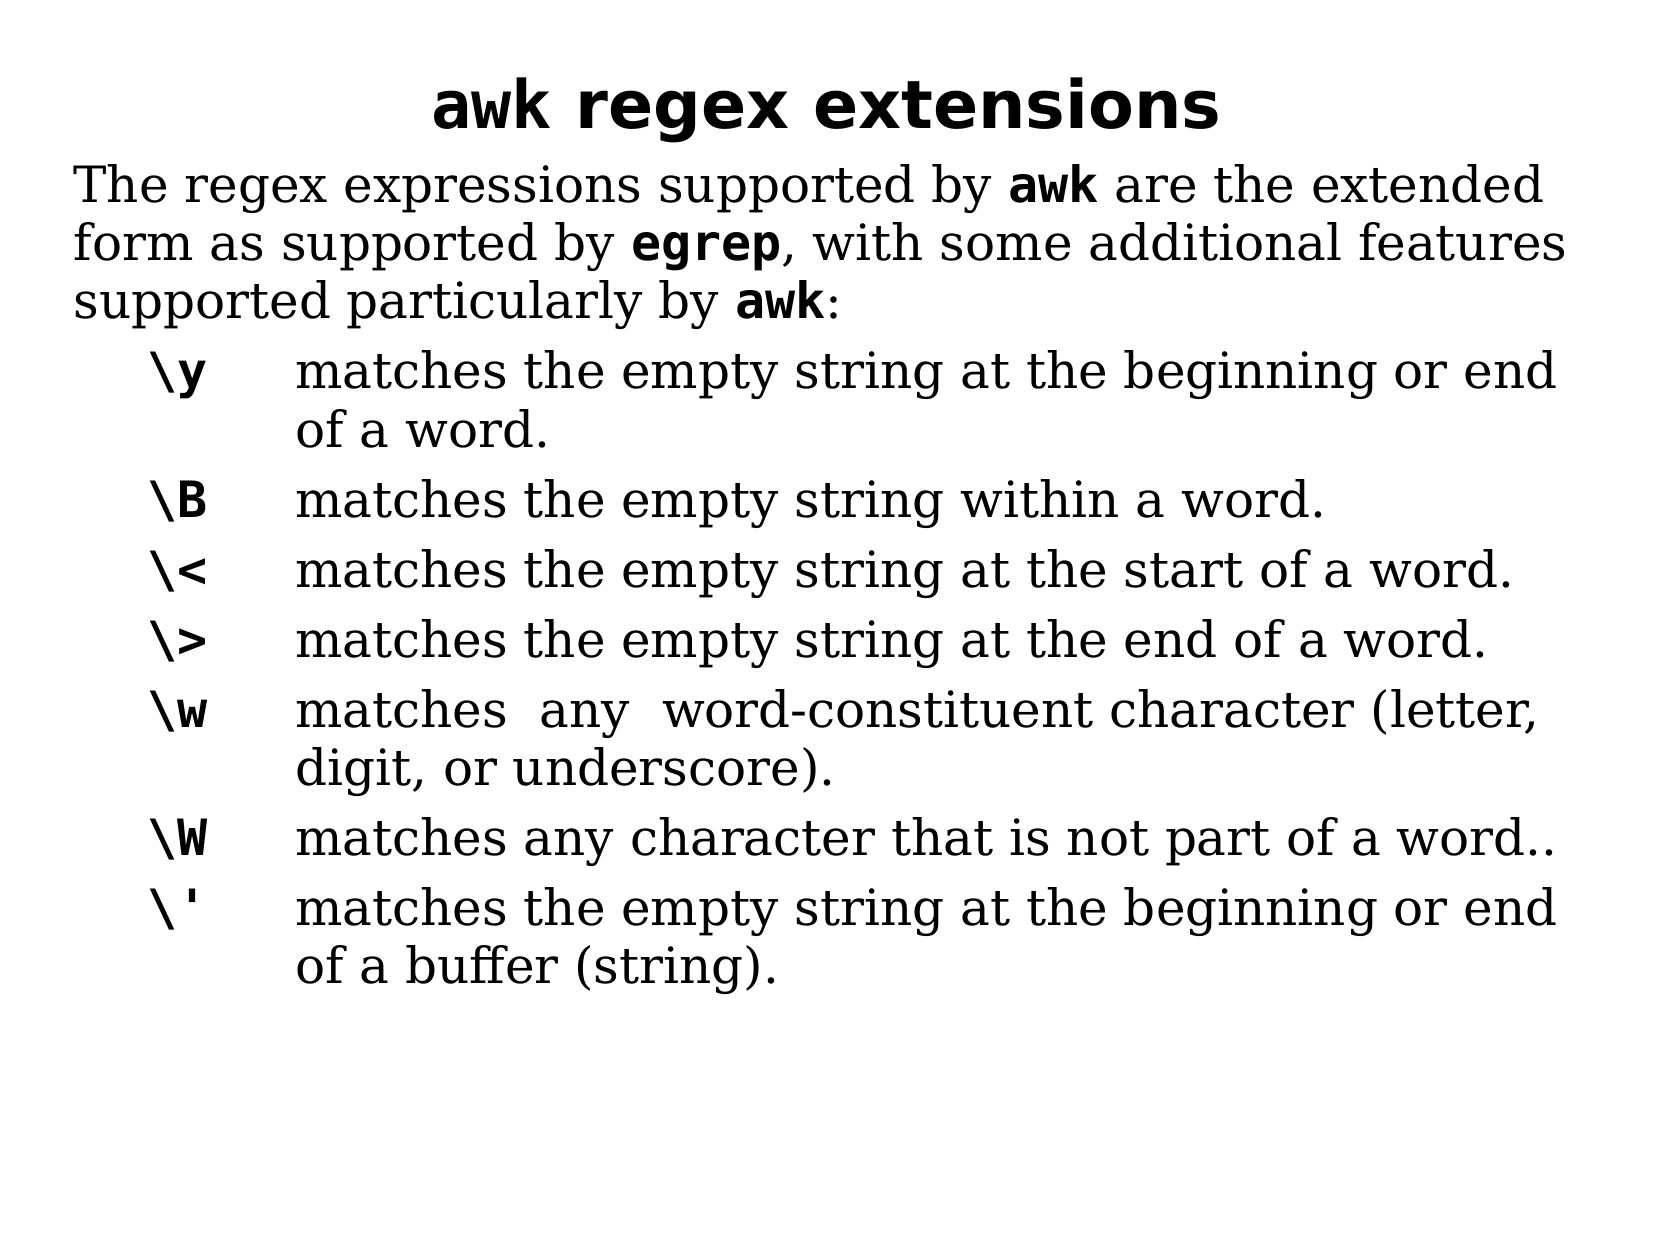

awk regex extensions
The regex expressions supported by awk are the extended form as supported by egrep, with some additional features supported particularly by awk:
	\y		matches the empty string at the beginning or end
			of a word.
	\B		matches the empty string within a word.
	\<		matches the empty string at the start of a word.
	\>		matches the empty string at the end of a word.
	\w		matches any word-constituent character (letter,
			digit, or underscore).
	\W		matches any character that is not part of a word..
	\'		matches the empty string at the beginning or end
			of a buffer (string).